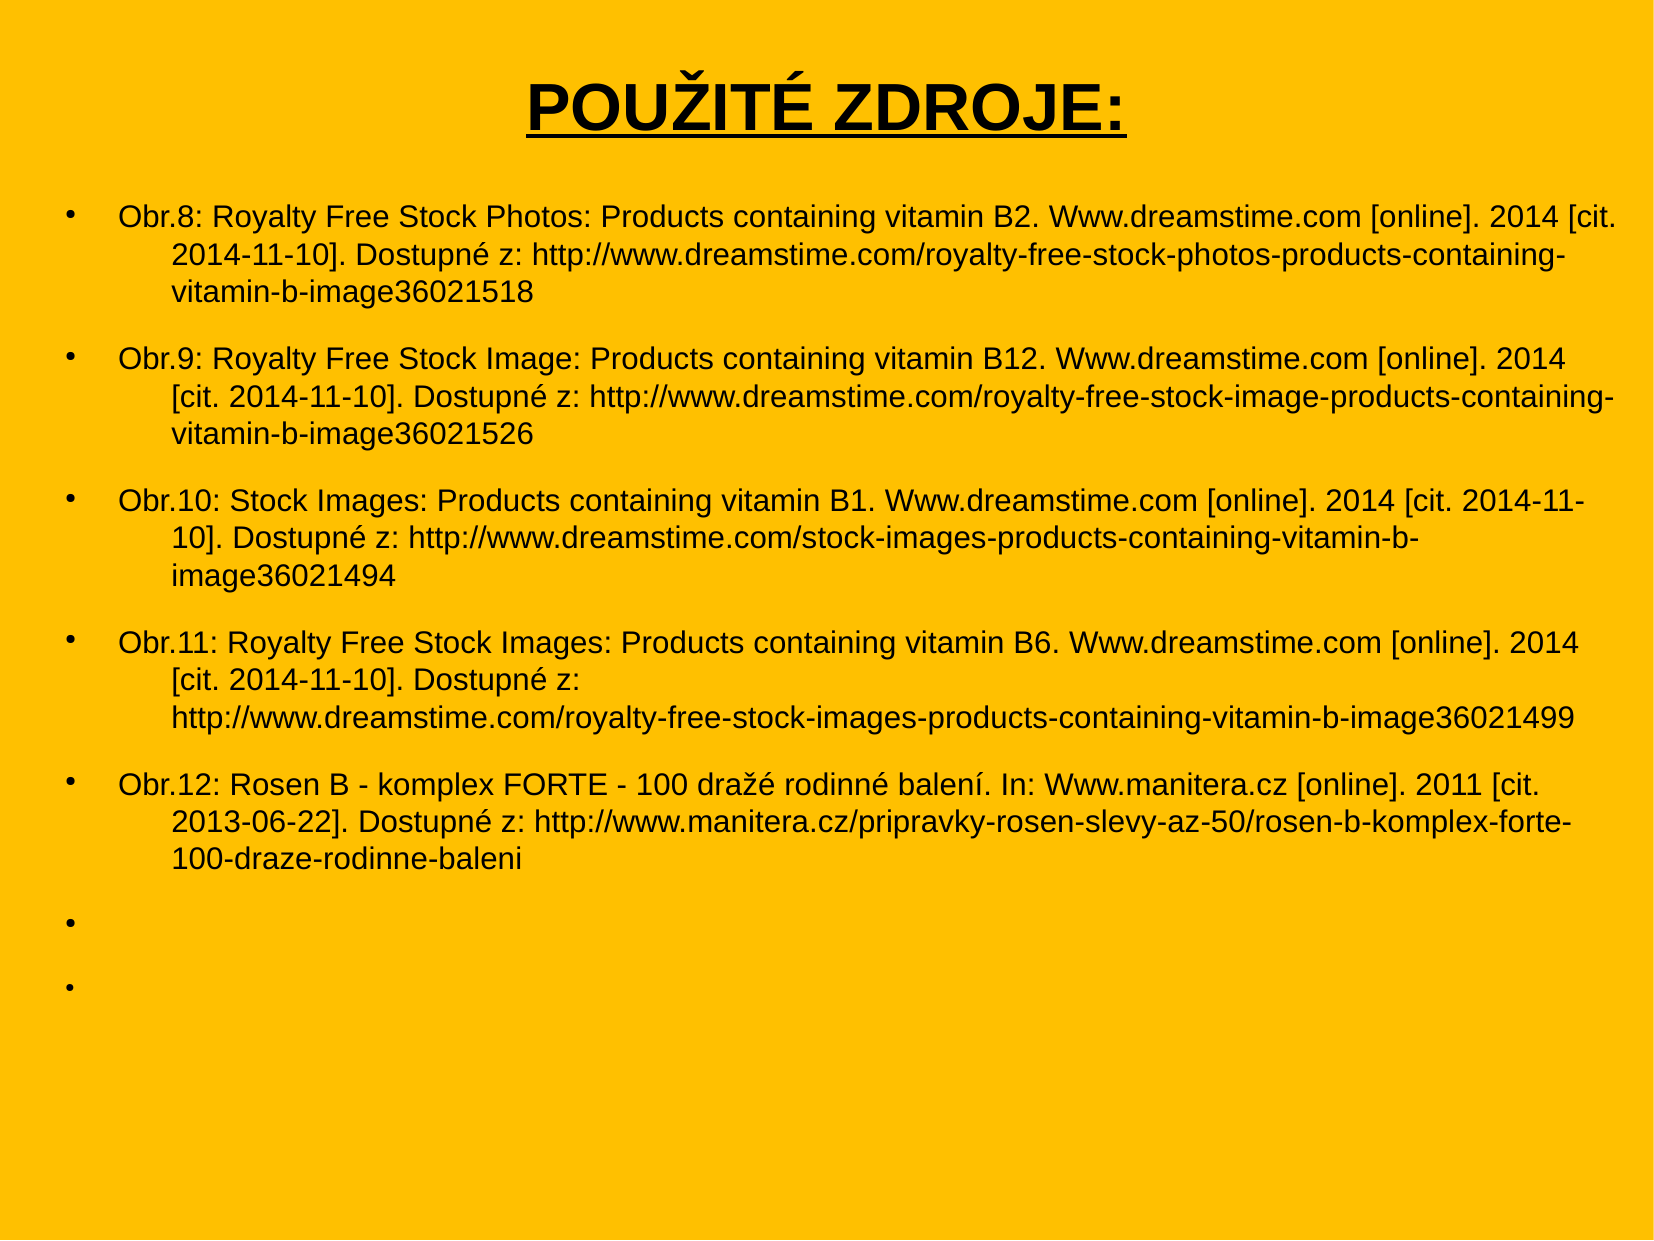

# POUŽITÉ ZDROJE:
Obr.8: Royalty Free Stock Photos: Products containing vitamin B2. Www.dreamstime.com [online]. 2014 [cit. 2014-11-10]. Dostupné z: http://www.dreamstime.com/royalty-free-stock-photos-products-containing-vitamin-b-image36021518
Obr.9: Royalty Free Stock Image: Products containing vitamin B12. Www.dreamstime.com [online]. 2014 [cit. 2014-11-10]. Dostupné z: http://www.dreamstime.com/royalty-free-stock-image-products-containing-vitamin-b-image36021526
Obr.10: Stock Images: Products containing vitamin B1. Www.dreamstime.com [online]. 2014 [cit. 2014-11-10]. Dostupné z: http://www.dreamstime.com/stock-images-products-containing-vitamin-b-image36021494
Obr.11: Royalty Free Stock Images: Products containing vitamin B6. Www.dreamstime.com [online]. 2014 [cit. 2014-11-10]. Dostupné z: http://www.dreamstime.com/royalty-free-stock-images-products-containing-vitamin-b-image36021499
Obr.12: Rosen B - komplex FORTE - 100 dražé rodinné balení. In: Www.manitera.cz [online]. 2011 [cit. 2013-06-22]. Dostupné z: http://www.manitera.cz/pripravky-rosen-slevy-az-50/rosen-b-komplex-forte-100-draze-rodinne-baleni